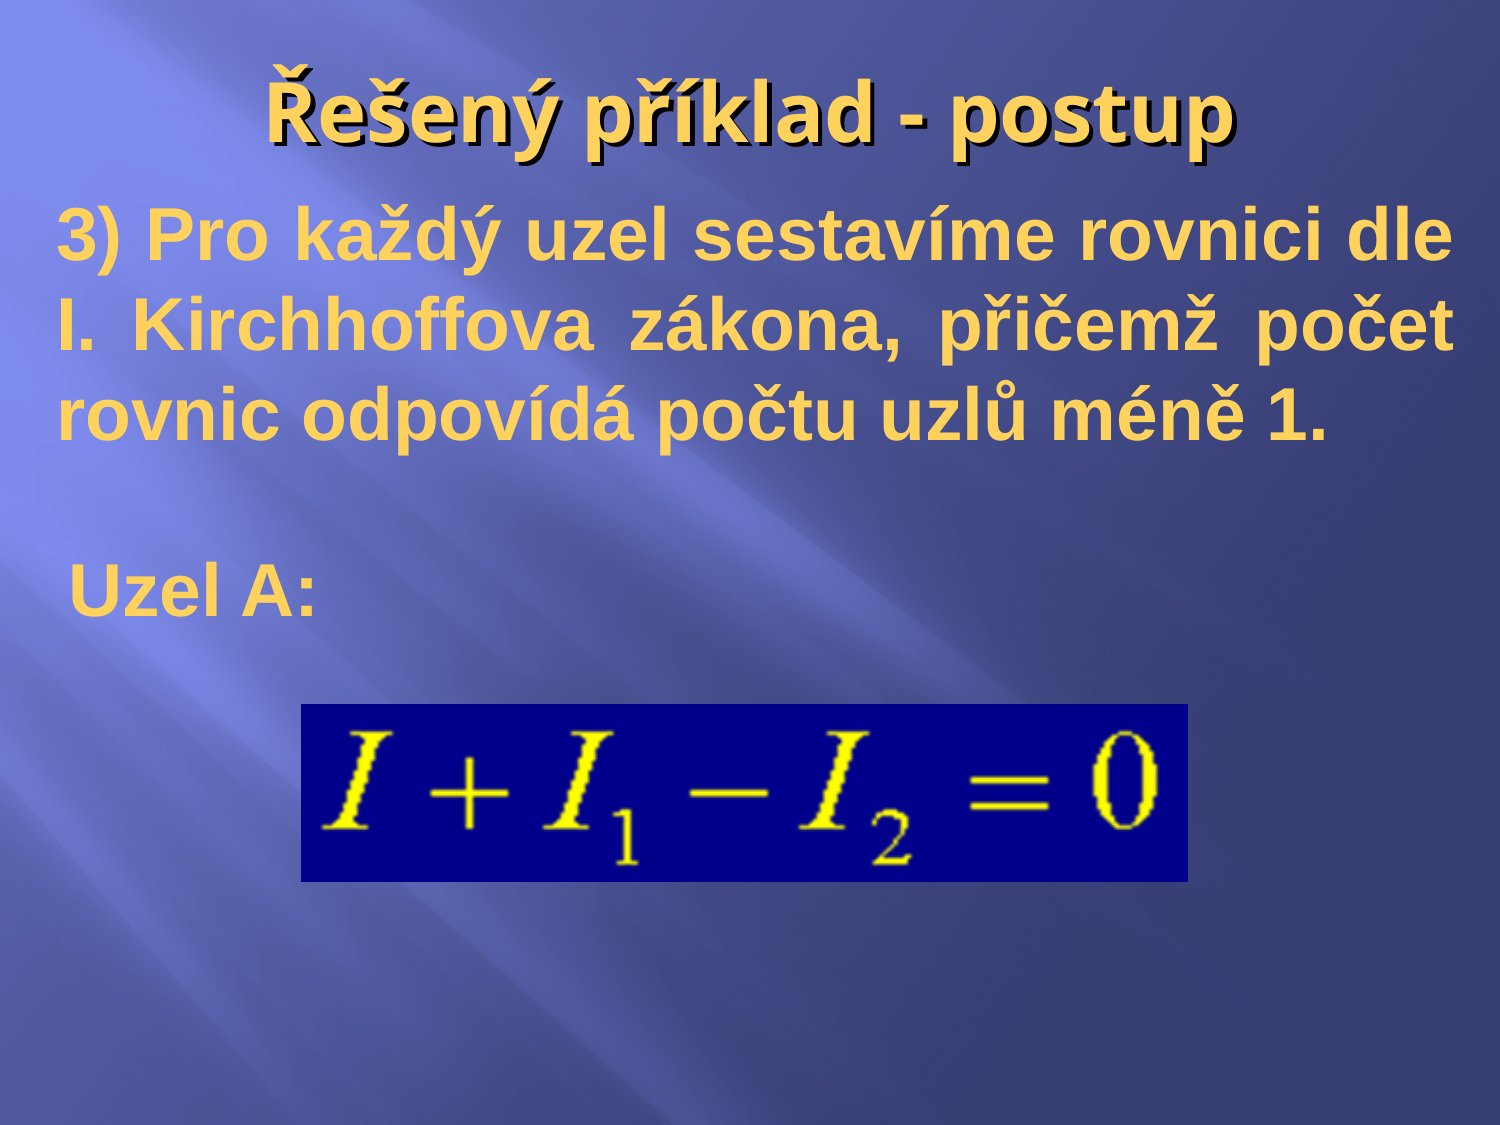

# Řešený příklad - postup
3) Pro každý uzel sestavíme rovnici dle I. Kirchhoffova zákona, přičemž počet rovnic odpovídá počtu uzlů méně 1.
Uzel A: